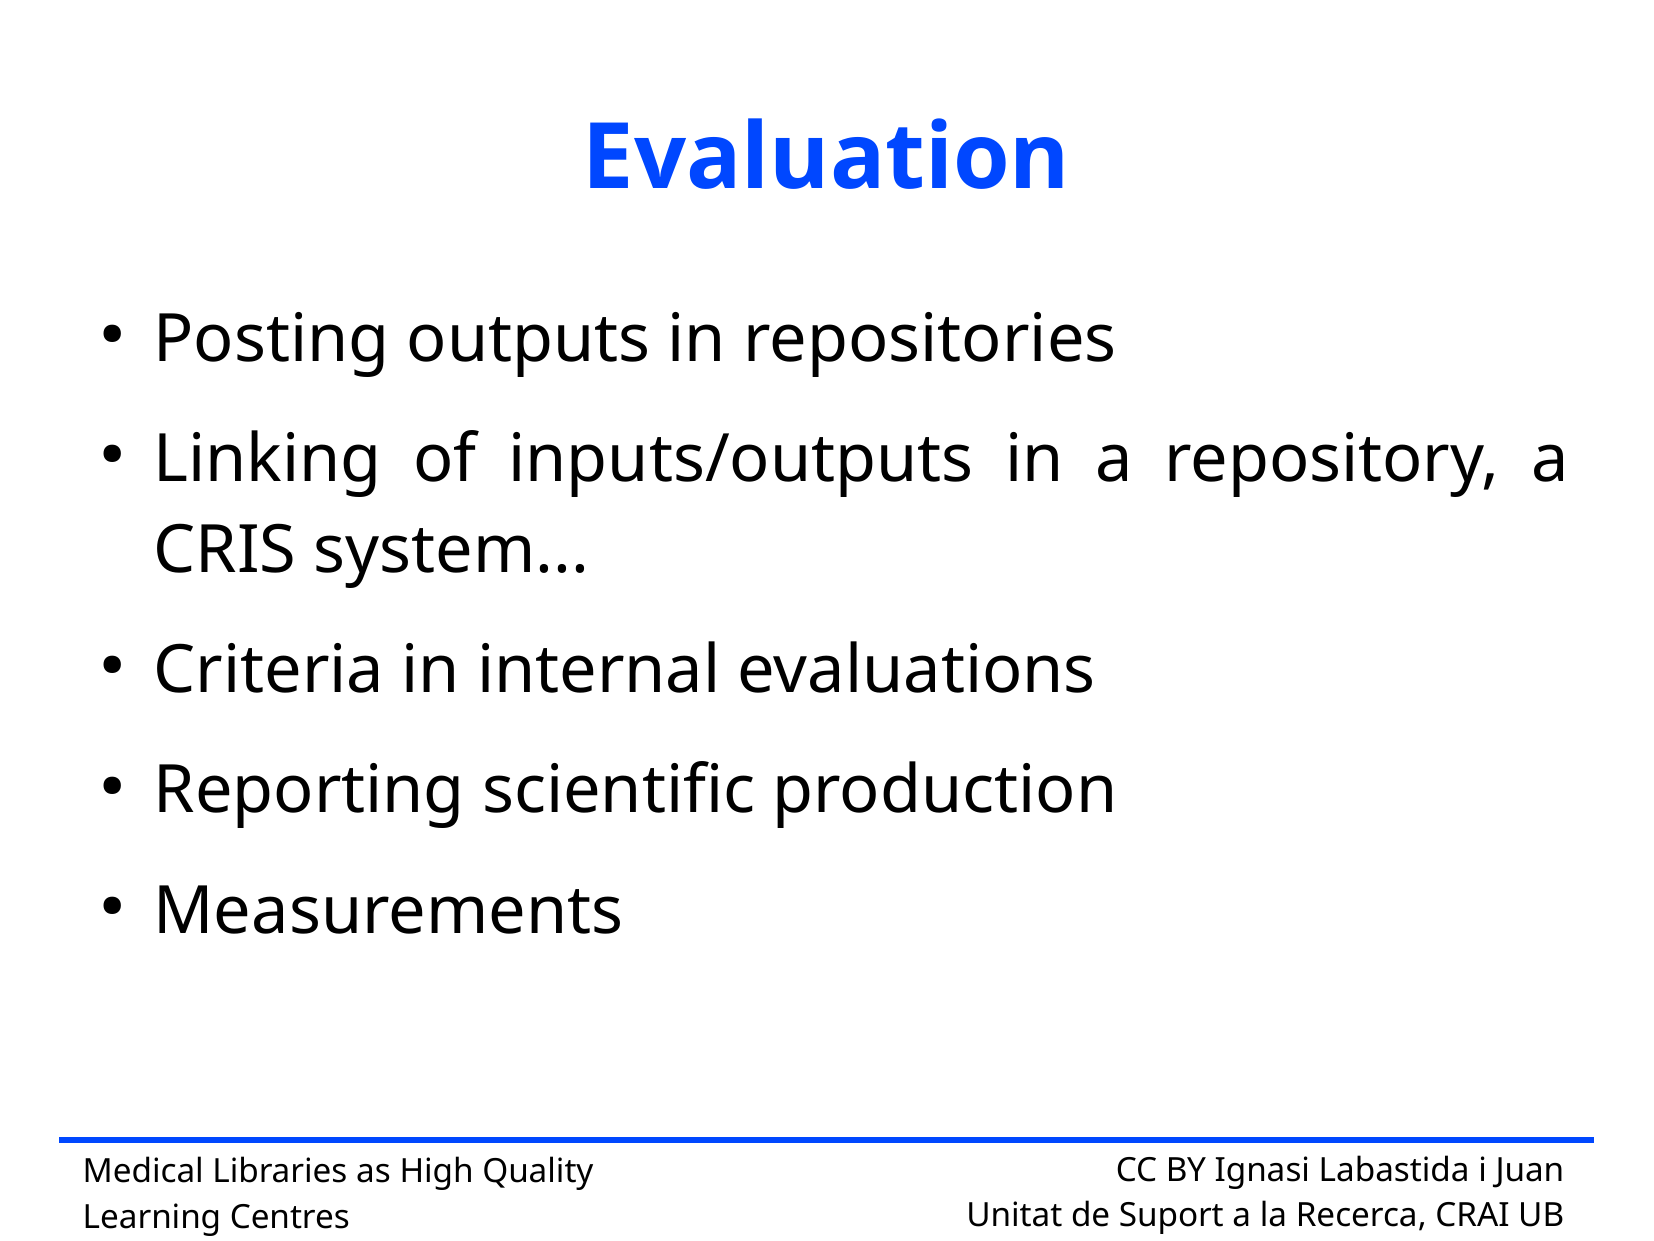

# Evaluation
Posting outputs in repositories
Linking of inputs/outputs in a repository, a CRIS system...
Criteria in internal evaluations
Reporting scientific production
Measurements